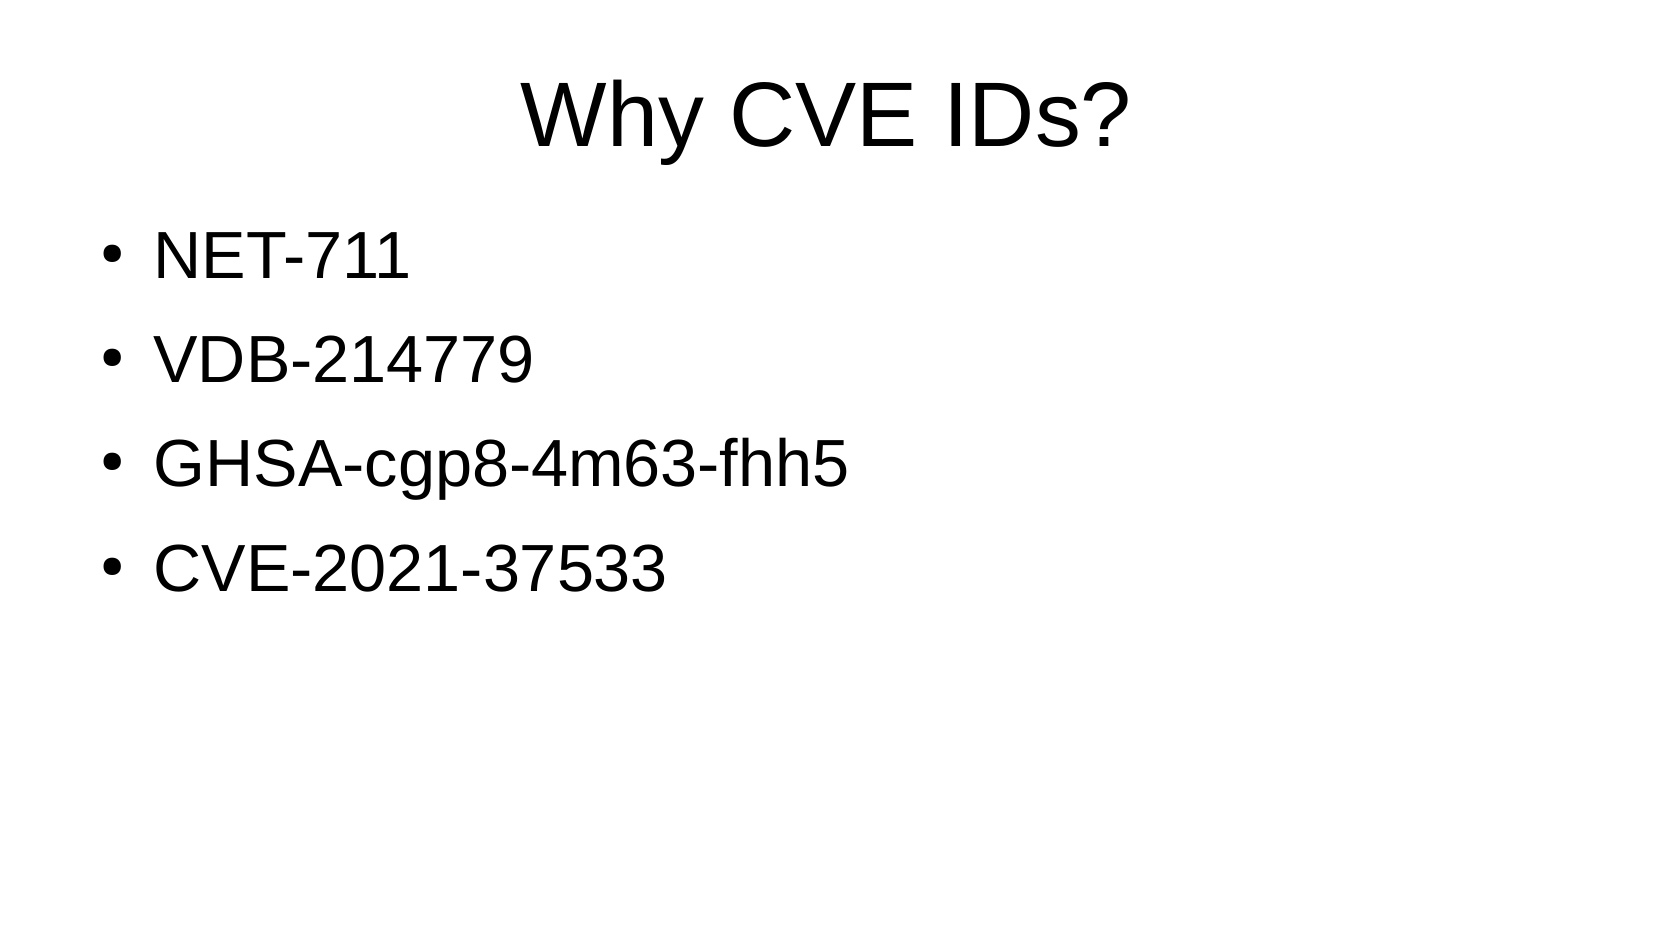

# Why CVE IDs?
NET-711
VDB-214779
GHSA-cgp8-4m63-fhh5
CVE-2021-37533